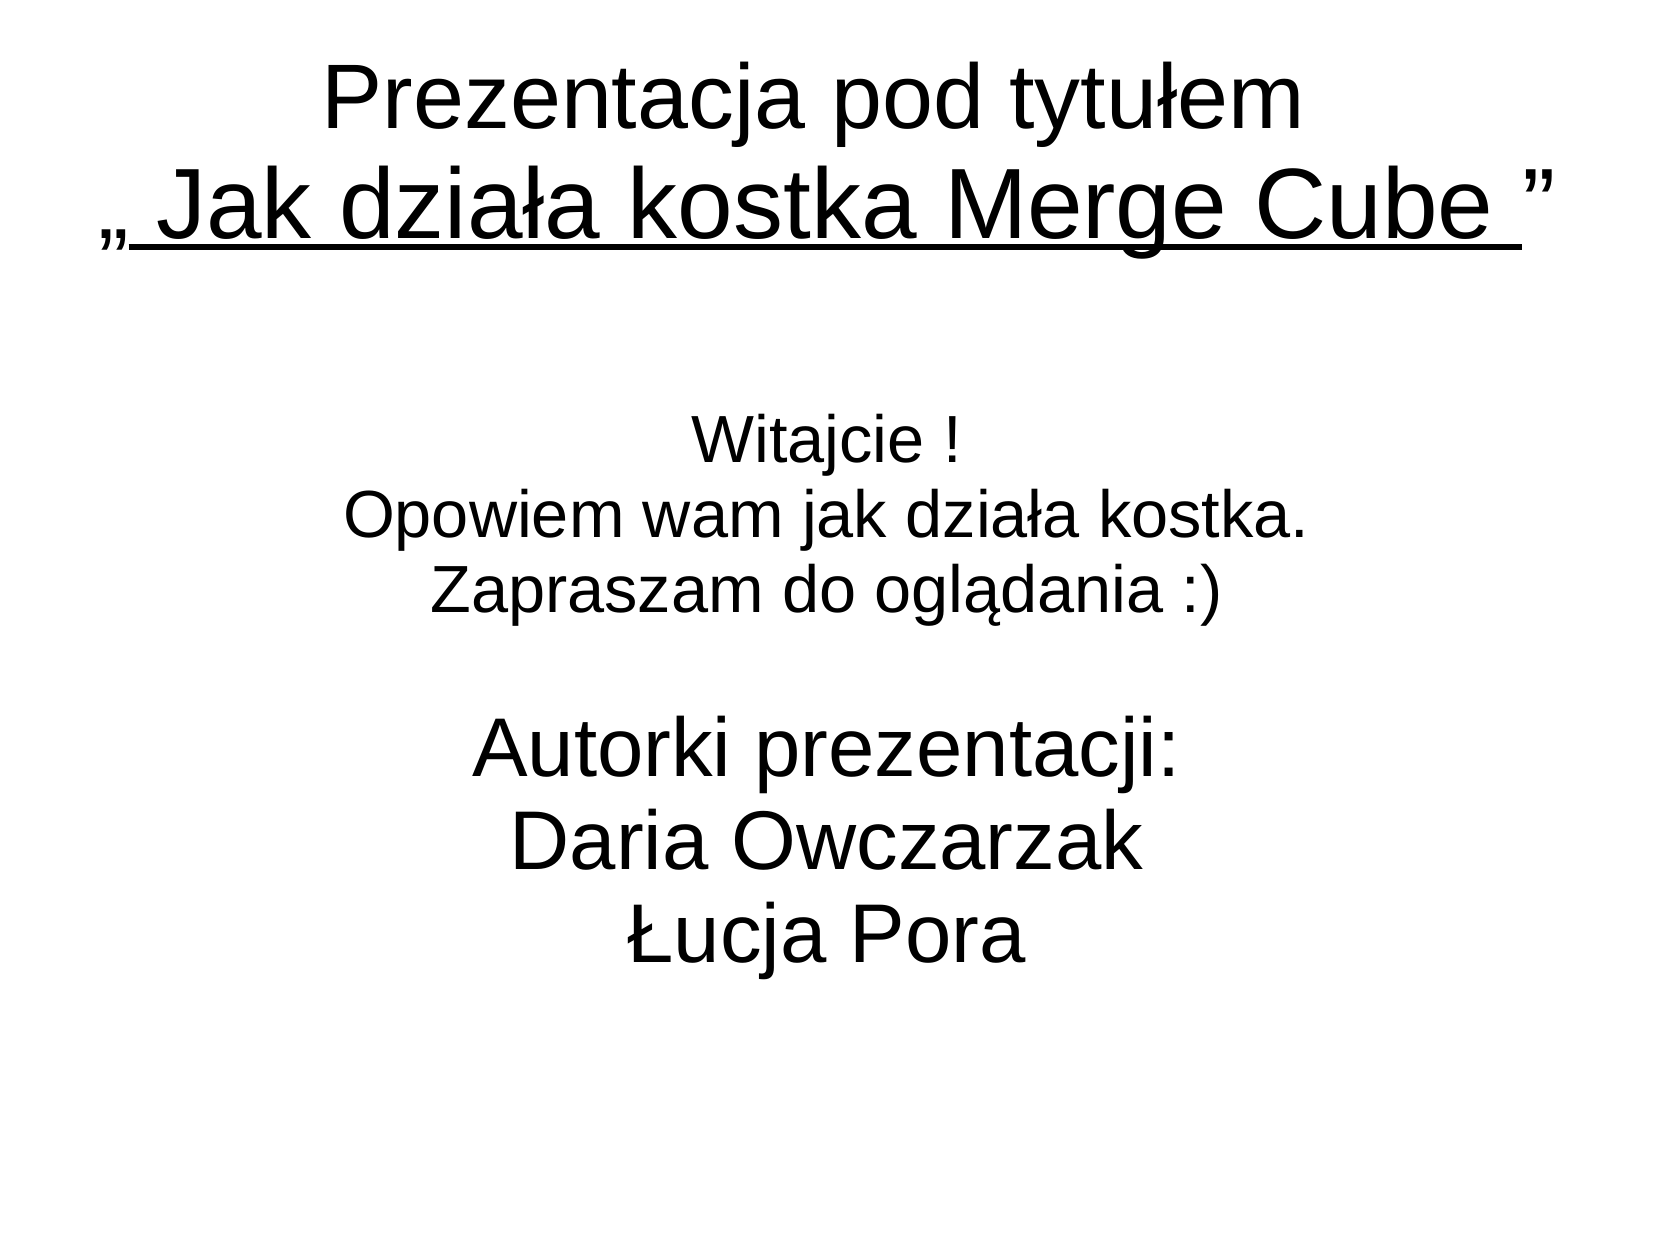

# Prezentacja pod tytułem „ Jak działa kostka Merge Cube ”
Witajcie !
Opowiem wam jak działa kostka.
Zapraszam do oglądania :)
Autorki prezentacji:
Daria Owczarzak
Łucja Pora